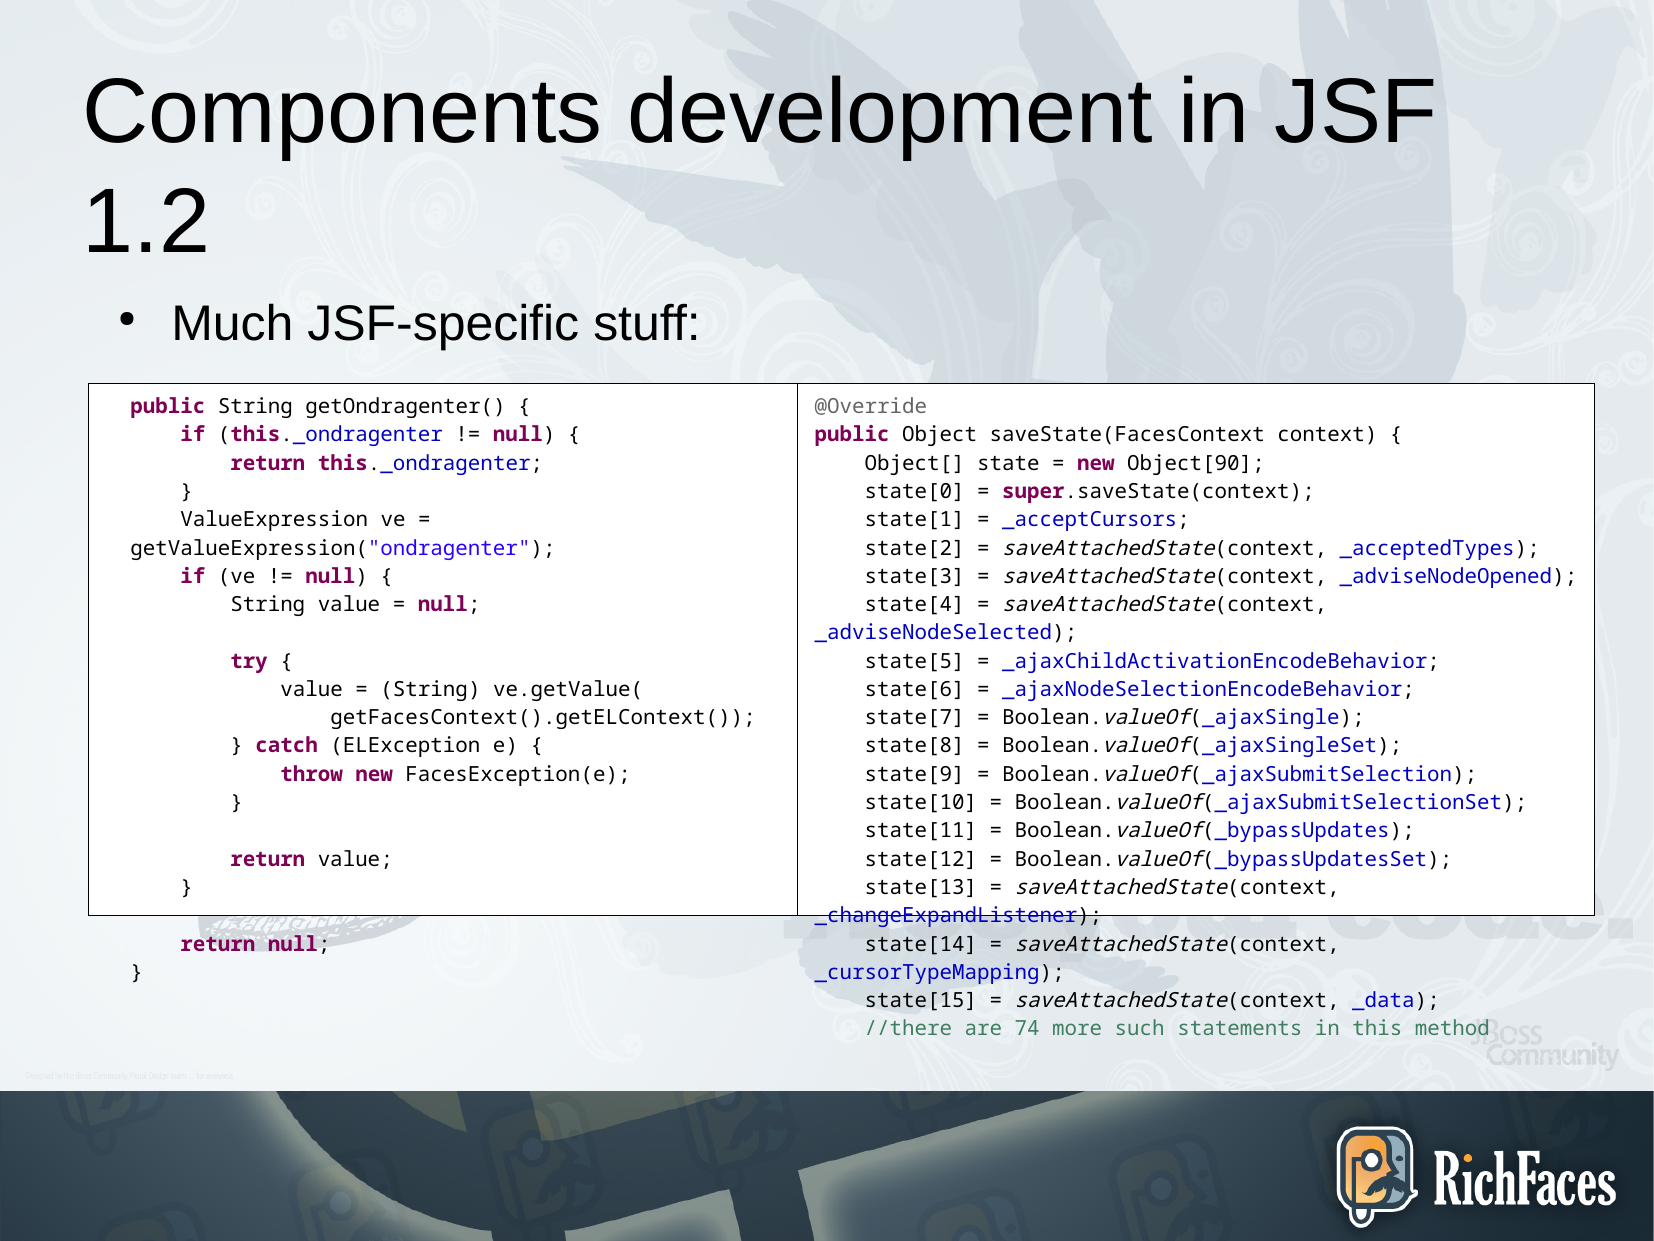

# Components development in JSF 1.2
Much JSF-specific stuff:
public String getOndragenter() {
 if (this._ondragenter != null) {
 return this._ondragenter;
 }
 ValueExpression ve = getValueExpression("ondragenter");
 if (ve != null) {
 String value = null;
 try {
 value = (String) ve.getValue(
 getFacesContext().getELContext());
 } catch (ELException e) {
 throw new FacesException(e);
 }
 return value;
 }
 return null;
}
@Override
public Object saveState(FacesContext context) {
 Object[] state = new Object[90];
 state[0] = super.saveState(context);
 state[1] = _acceptCursors;
 state[2] = saveAttachedState(context, _acceptedTypes);
 state[3] = saveAttachedState(context, _adviseNodeOpened);
 state[4] = saveAttachedState(context, _adviseNodeSelected);
 state[5] = _ajaxChildActivationEncodeBehavior;
 state[6] = _ajaxNodeSelectionEncodeBehavior;
 state[7] = Boolean.valueOf(_ajaxSingle);
 state[8] = Boolean.valueOf(_ajaxSingleSet);
 state[9] = Boolean.valueOf(_ajaxSubmitSelection);
 state[10] = Boolean.valueOf(_ajaxSubmitSelectionSet);
 state[11] = Boolean.valueOf(_bypassUpdates);
 state[12] = Boolean.valueOf(_bypassUpdatesSet);
 state[13] = saveAttachedState(context, _changeExpandListener);
 state[14] = saveAttachedState(context, _cursorTypeMapping);
 state[15] = saveAttachedState(context, _data);
 //there are 74 more such statements in this method